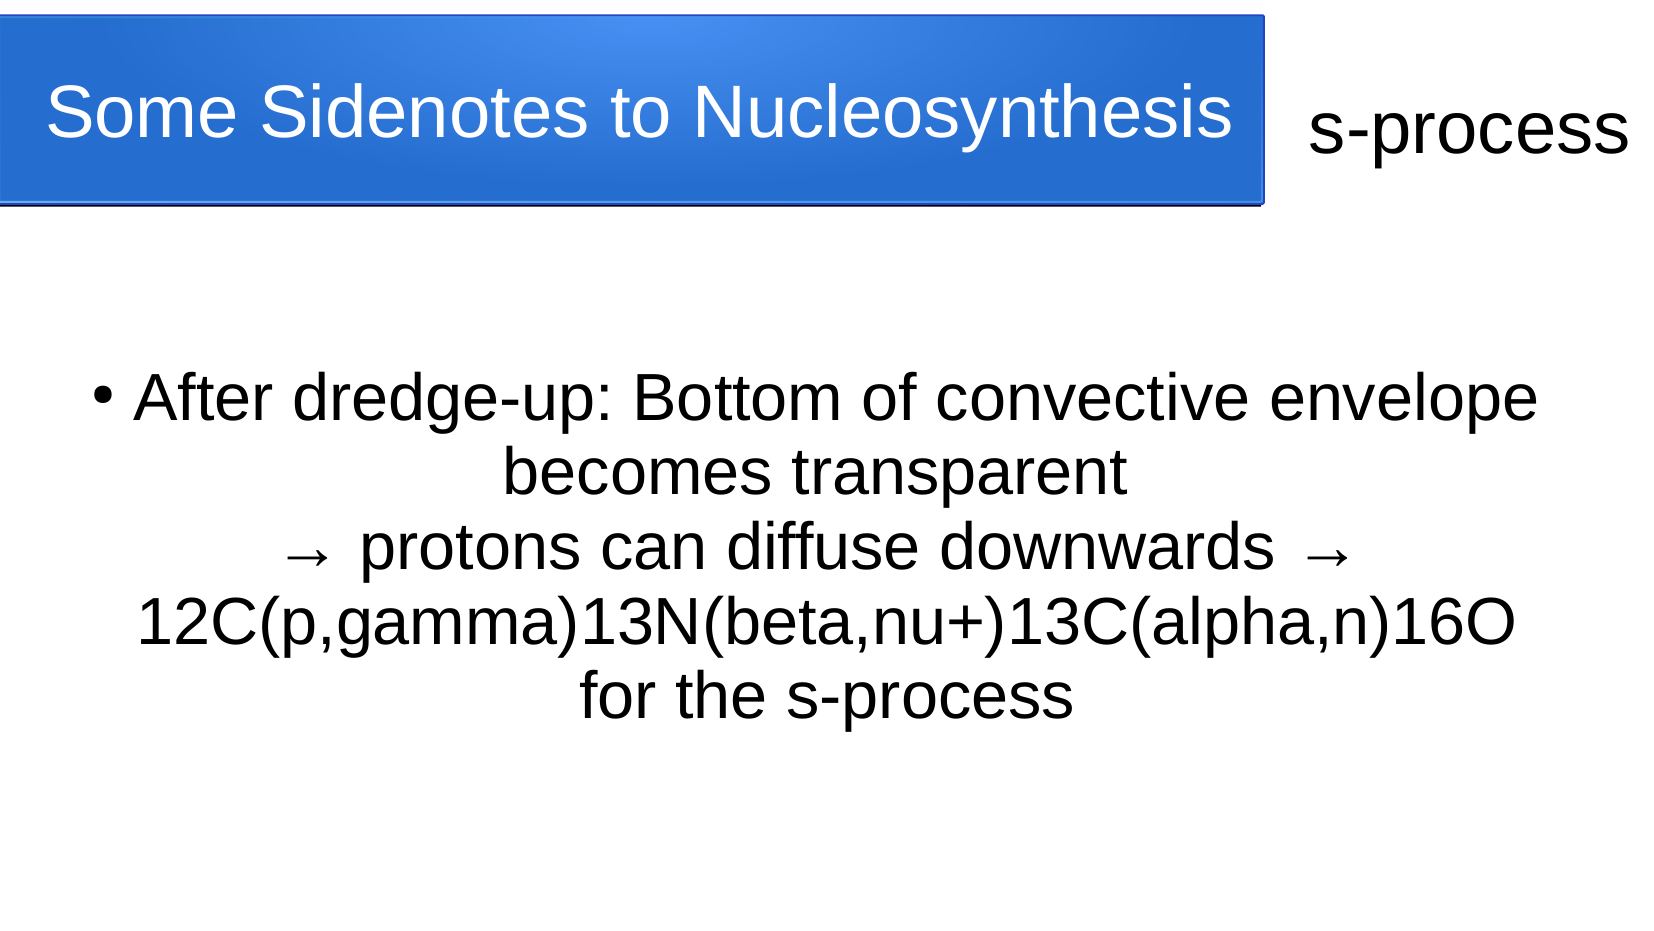

s-process
# Some Sidenotes to Nucleosynthesis
 After dredge-up: Bottom of convective envelope becomes transparent
→ protons can diffuse downwards →
12C(p,gamma)13N(beta,nu+)13C(alpha,n)16O
for the s-process